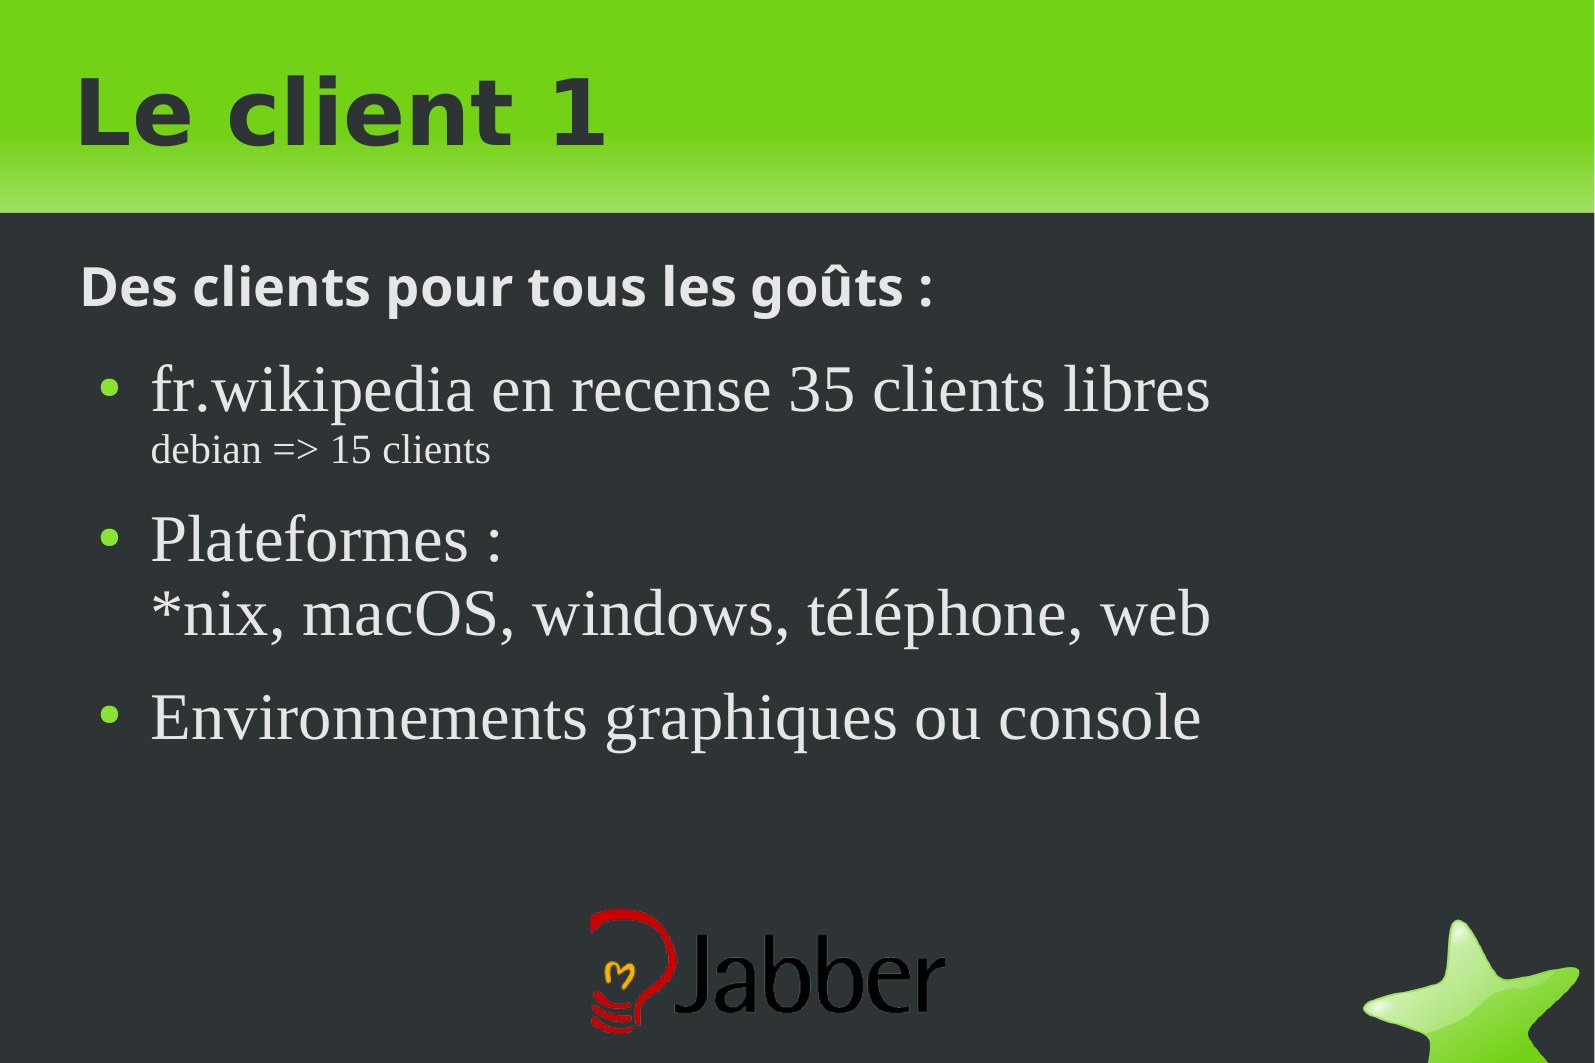

# Le client 1
Des clients pour tous les goûts :
fr.wikipedia en recense 35 clients libres
debian => 15 clients
Plateformes :
*nix, macOS, windows, téléphone, web
Environnements graphiques ou console